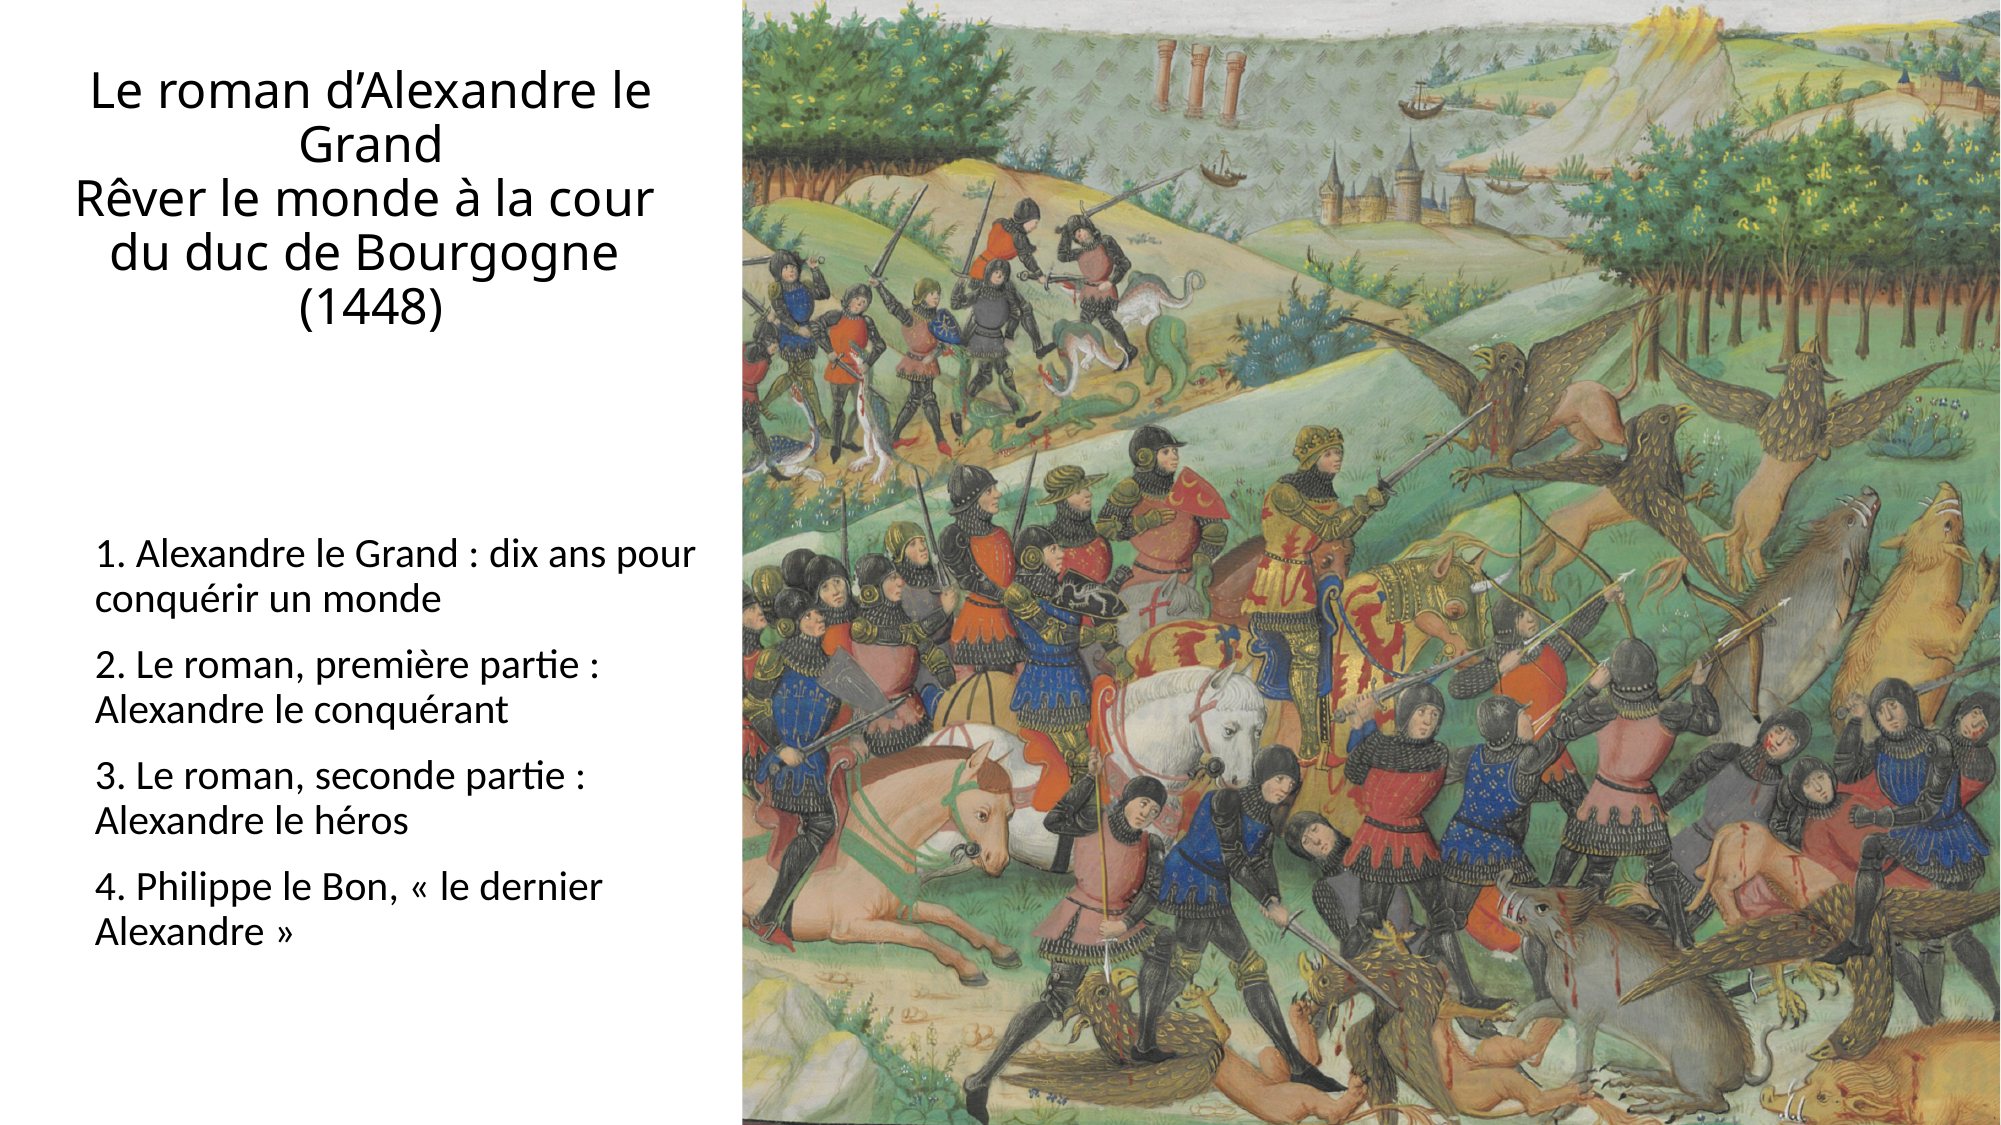

Le roman d’Alexandre le Grand
Rêver le monde à la cour
du duc de Bourgogne
(1448)
# 1. Alexandre le Grand : dix ans pour conquérir un monde
2. Le roman, première partie : Alexandre le conquérant
3. Le roman, seconde partie : Alexandre le héros
4. Philippe le Bon, « le dernier Alexandre »